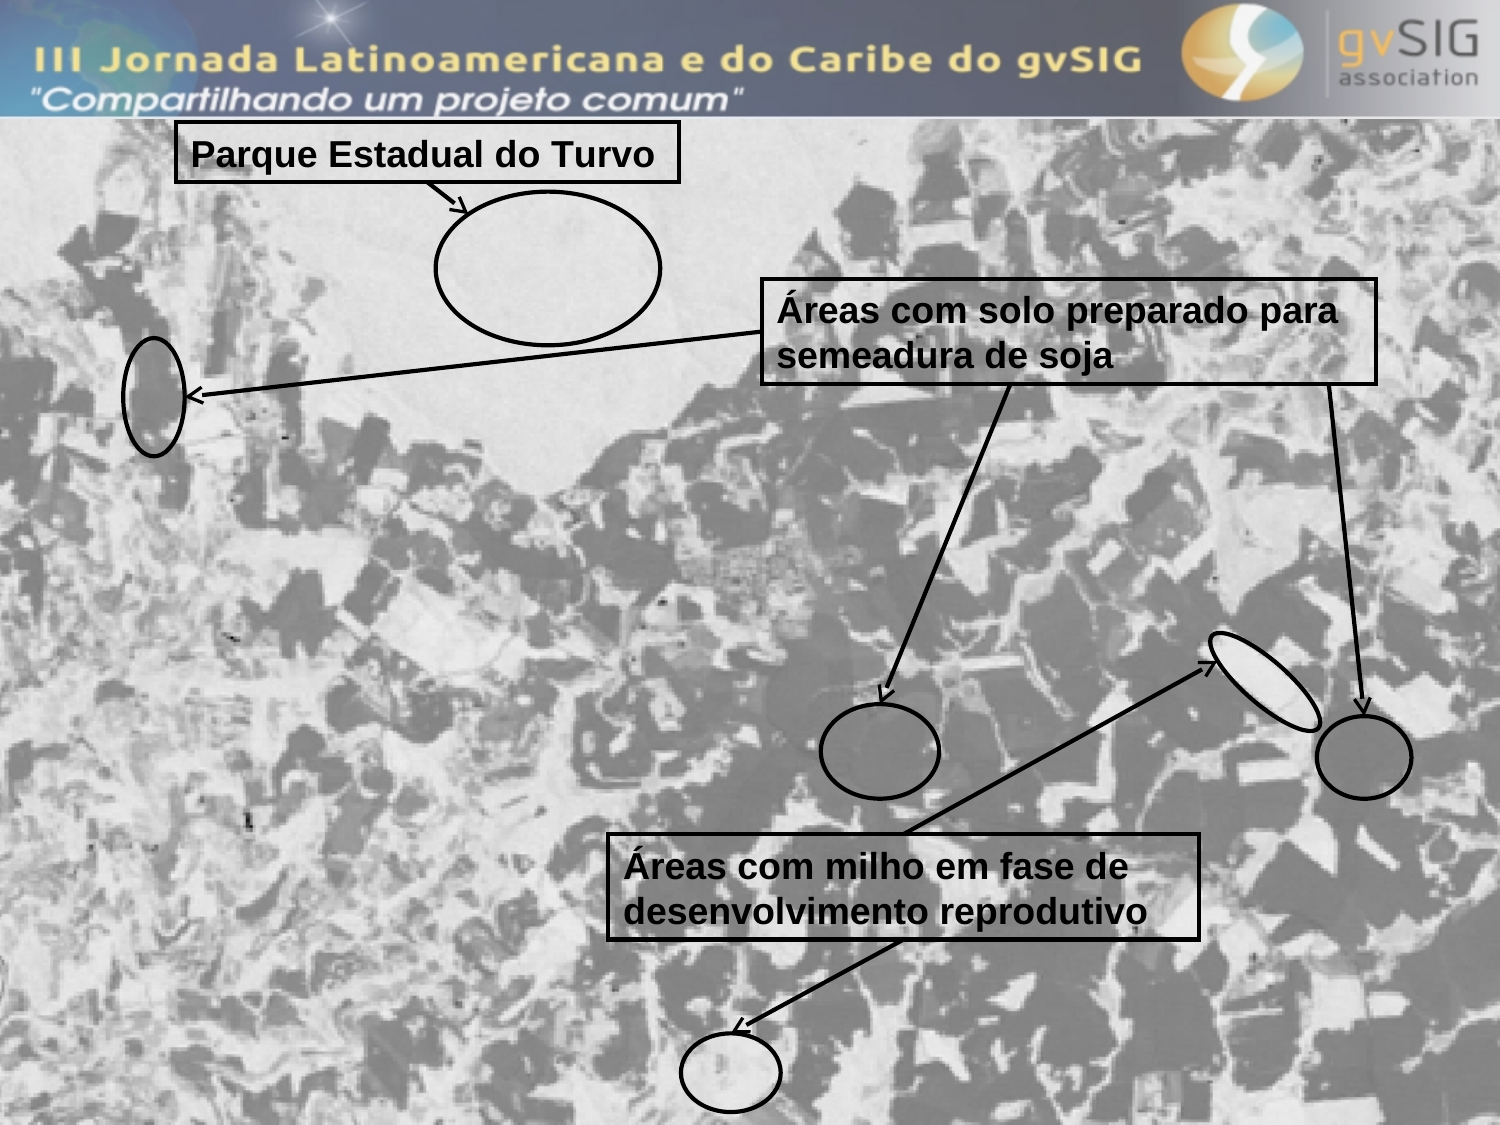

# Processamento IVDN Sextante
Parque Estadual do Turvo
Áreas com solo preparado para semeadura de soja
Áreas com milho em fase de desenvolvimento reprodutivo